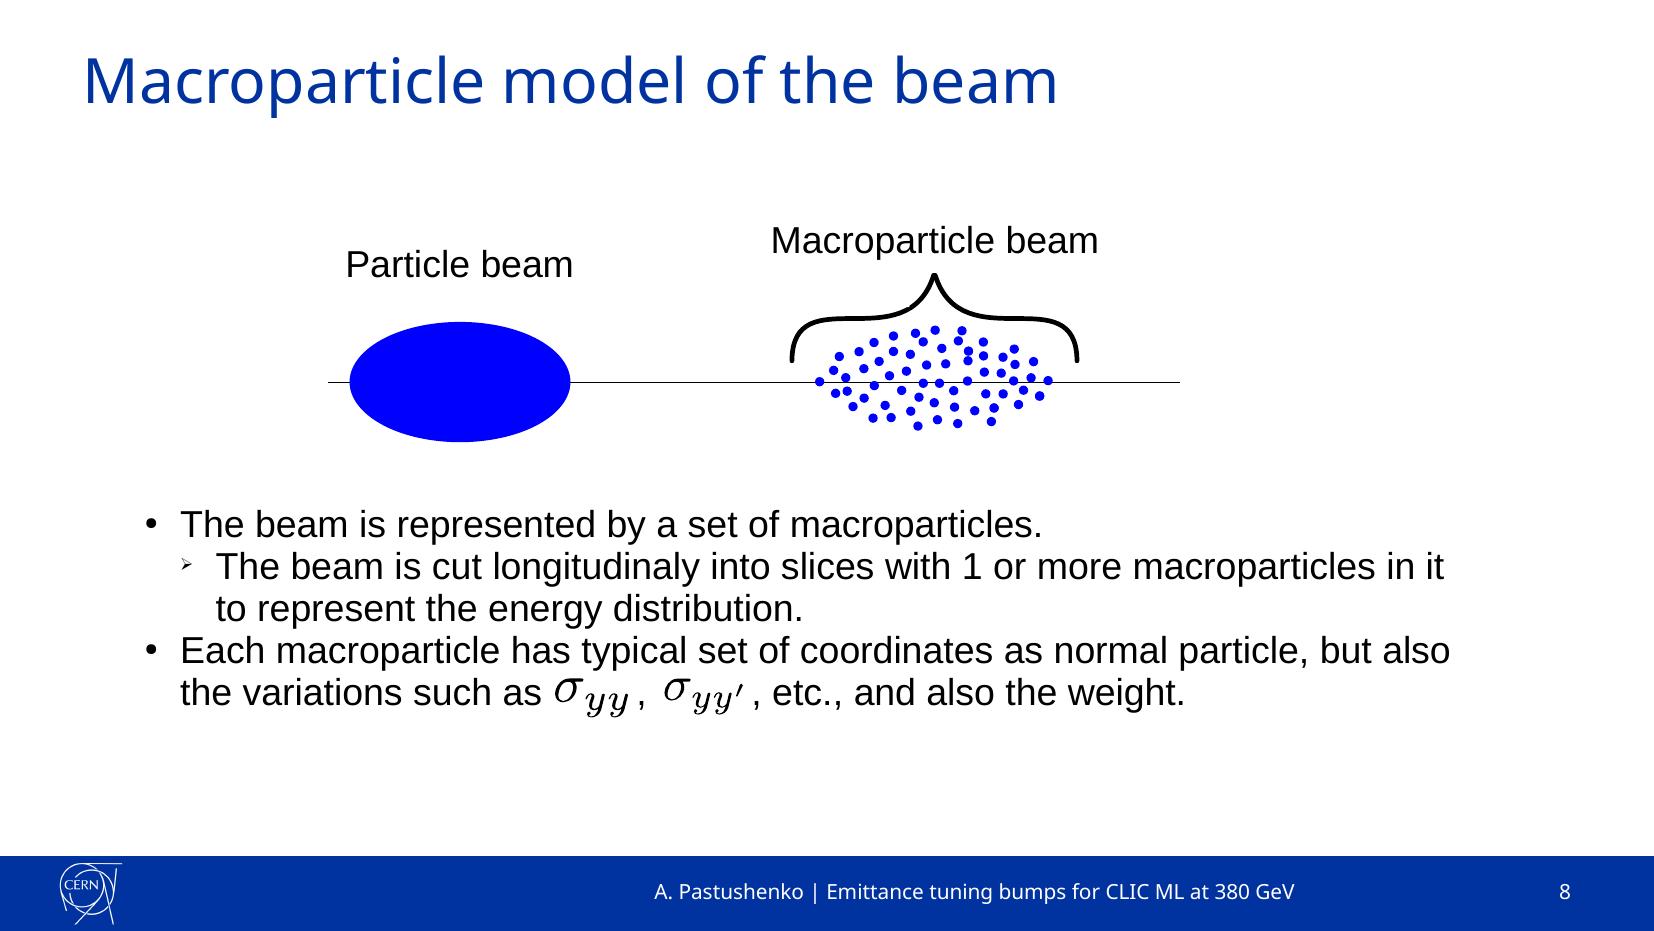

# Macroparticle model of the beam
Macroparticle beam
Particle beam
The beam is represented by a set of macroparticles.
The beam is cut longitudinaly into slices with 1 or more macroparticles in it to represent the energy distribution.
Each macroparticle has typical set of coordinates as normal particle, but also the variations such as , , etc., and also the weight.
A. Pastushenko | Emittance tuning bumps for CLIC ML at 380 GeV
8